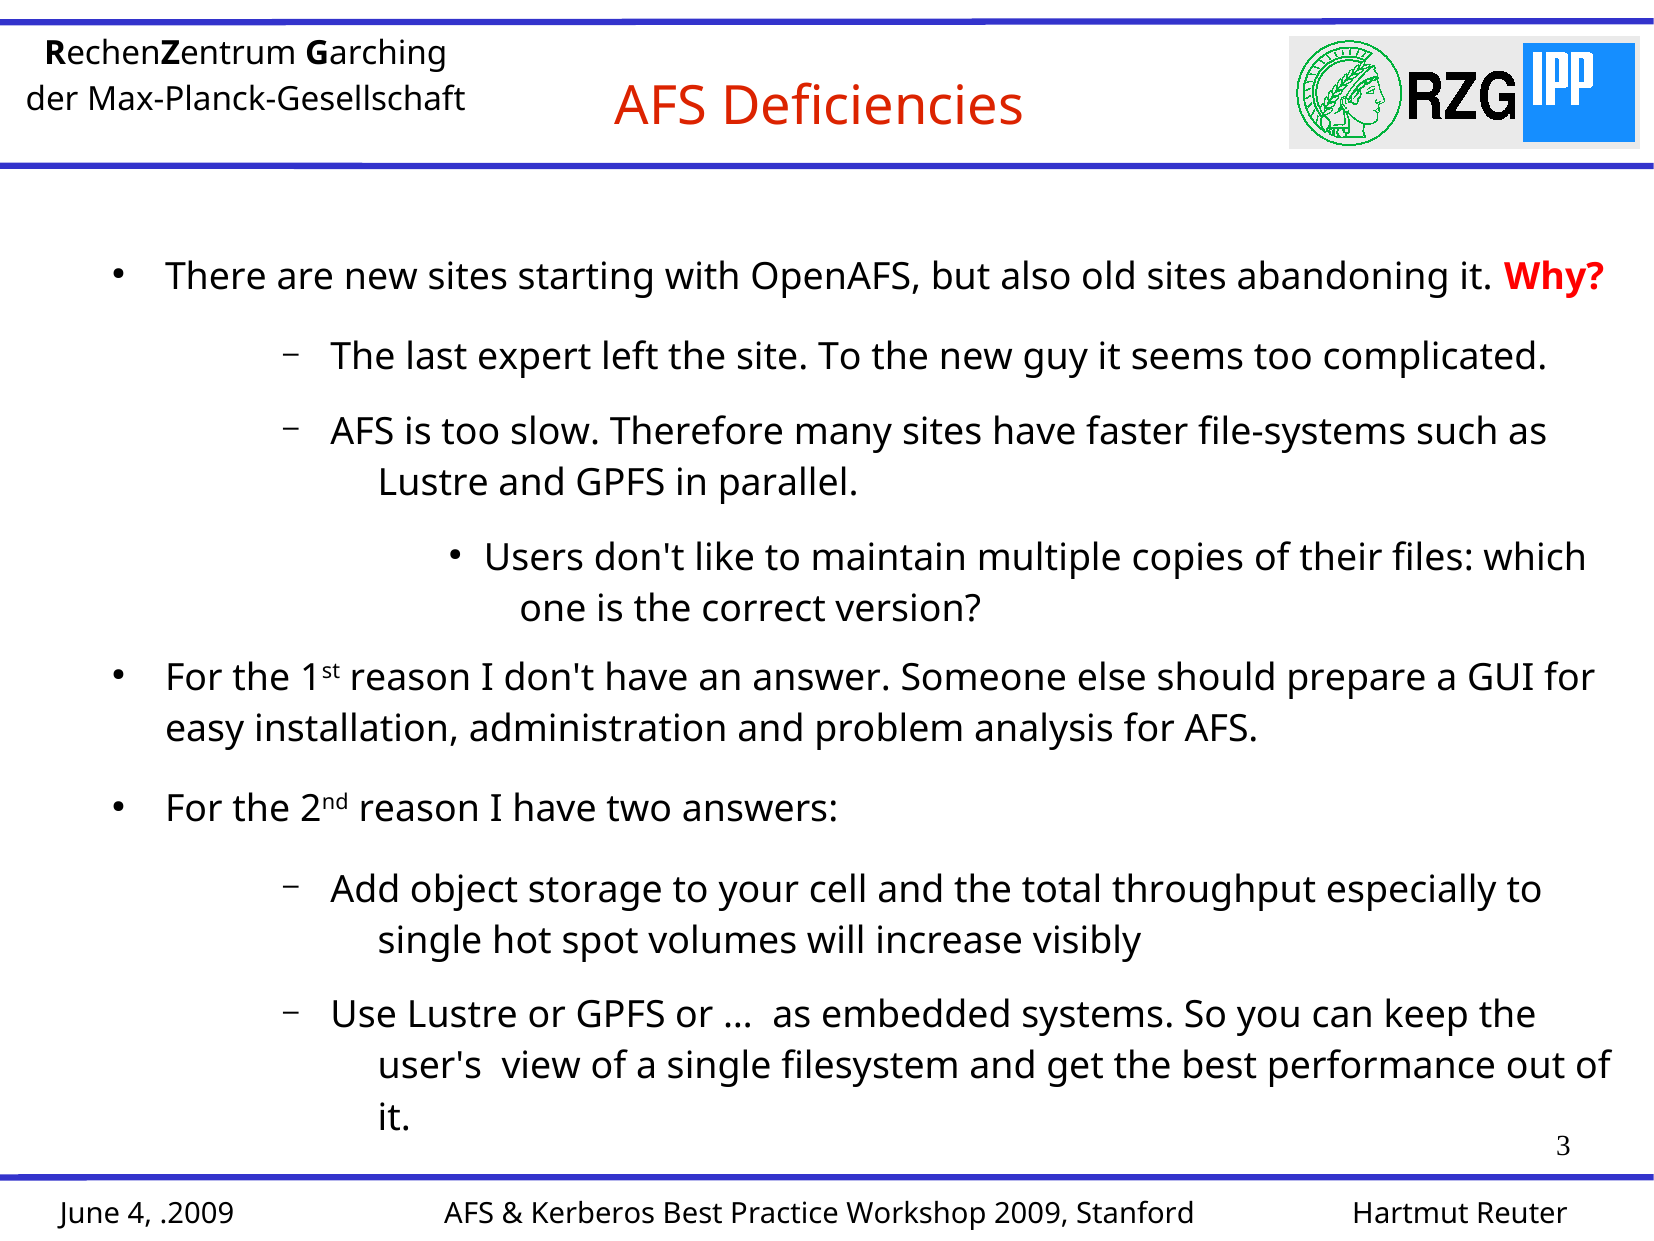

AFS Deficiencies
# There are new sites starting with OpenAFS, but also old sites abandoning it. Why?
The last expert left the site. To the new guy it seems too complicated.
AFS is too slow. Therefore many sites have faster file-systems such as Lustre and GPFS in parallel.
Users don't like to maintain multiple copies of their files: which one is the correct version?
For the 1st reason I don't have an answer. Someone else should prepare a GUI for easy installation, administration and problem analysis for AFS.
For the 2nd reason I have two answers:
Add object storage to your cell and the total throughput especially to single hot spot volumes will increase visibly
Use Lustre or GPFS or … as embedded systems. So you can keep the user's view of a single filesystem and get the best performance out of it.
3